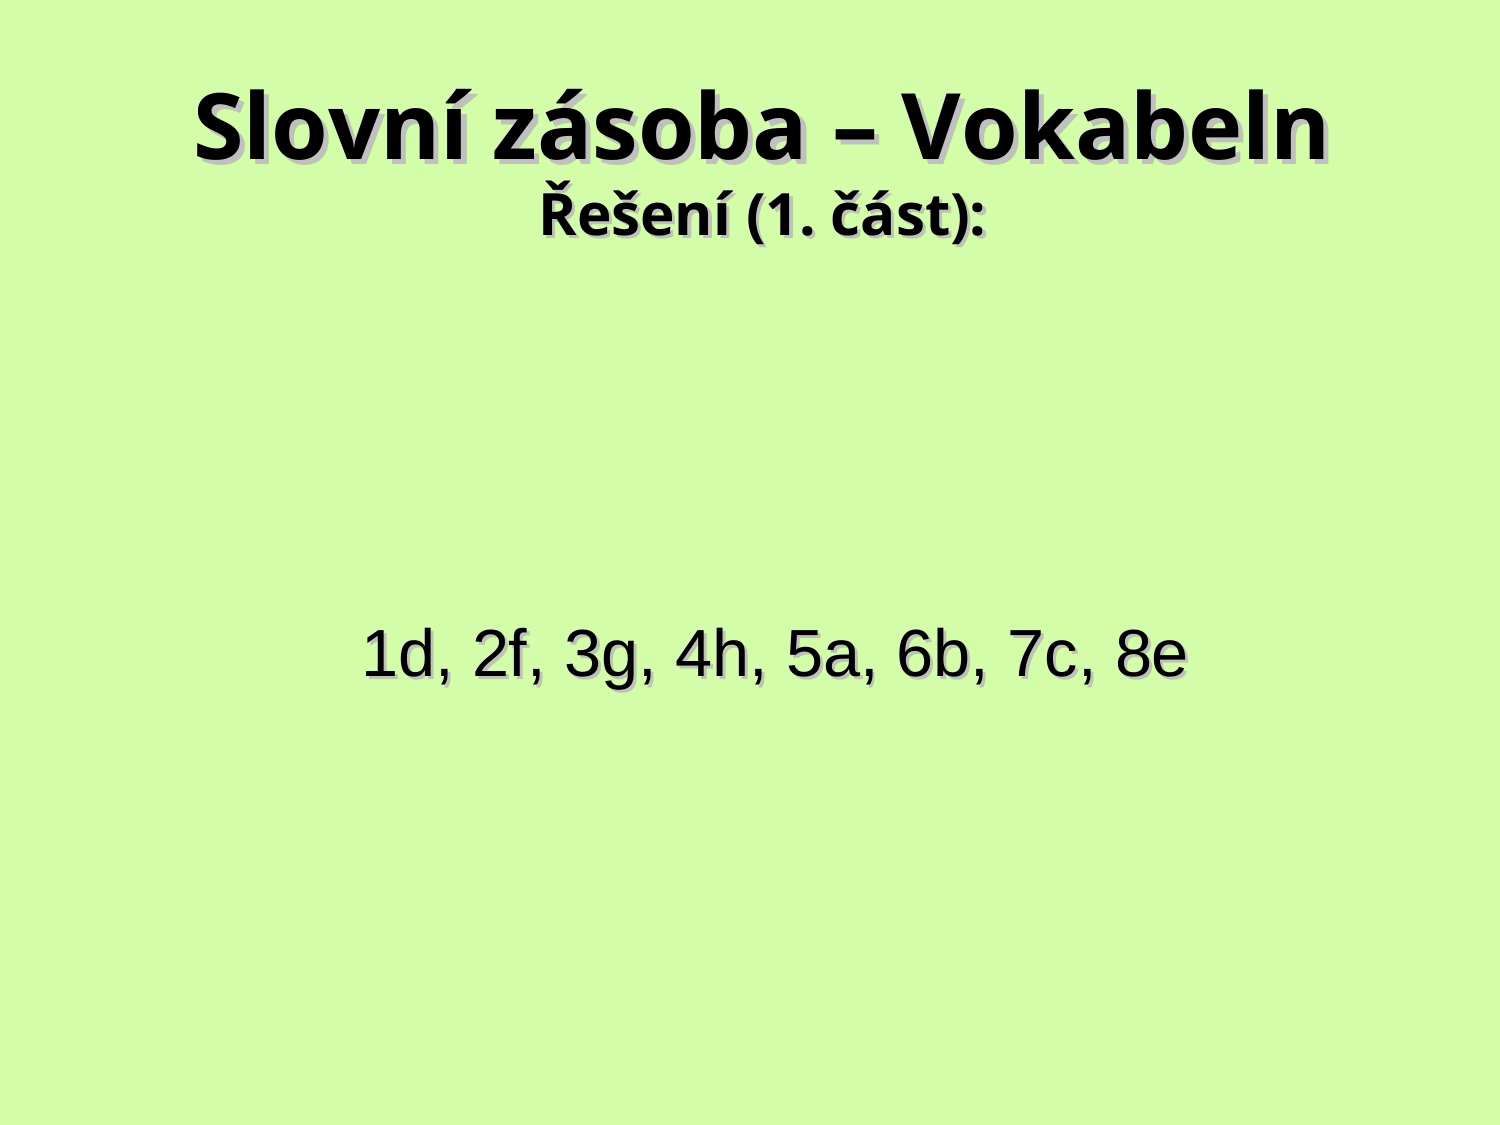

# Slovní zásoba – Vokabeln Řešení (1. část):
1d, 2f, 3g, 4h, 5a, 6b, 7c, 8e